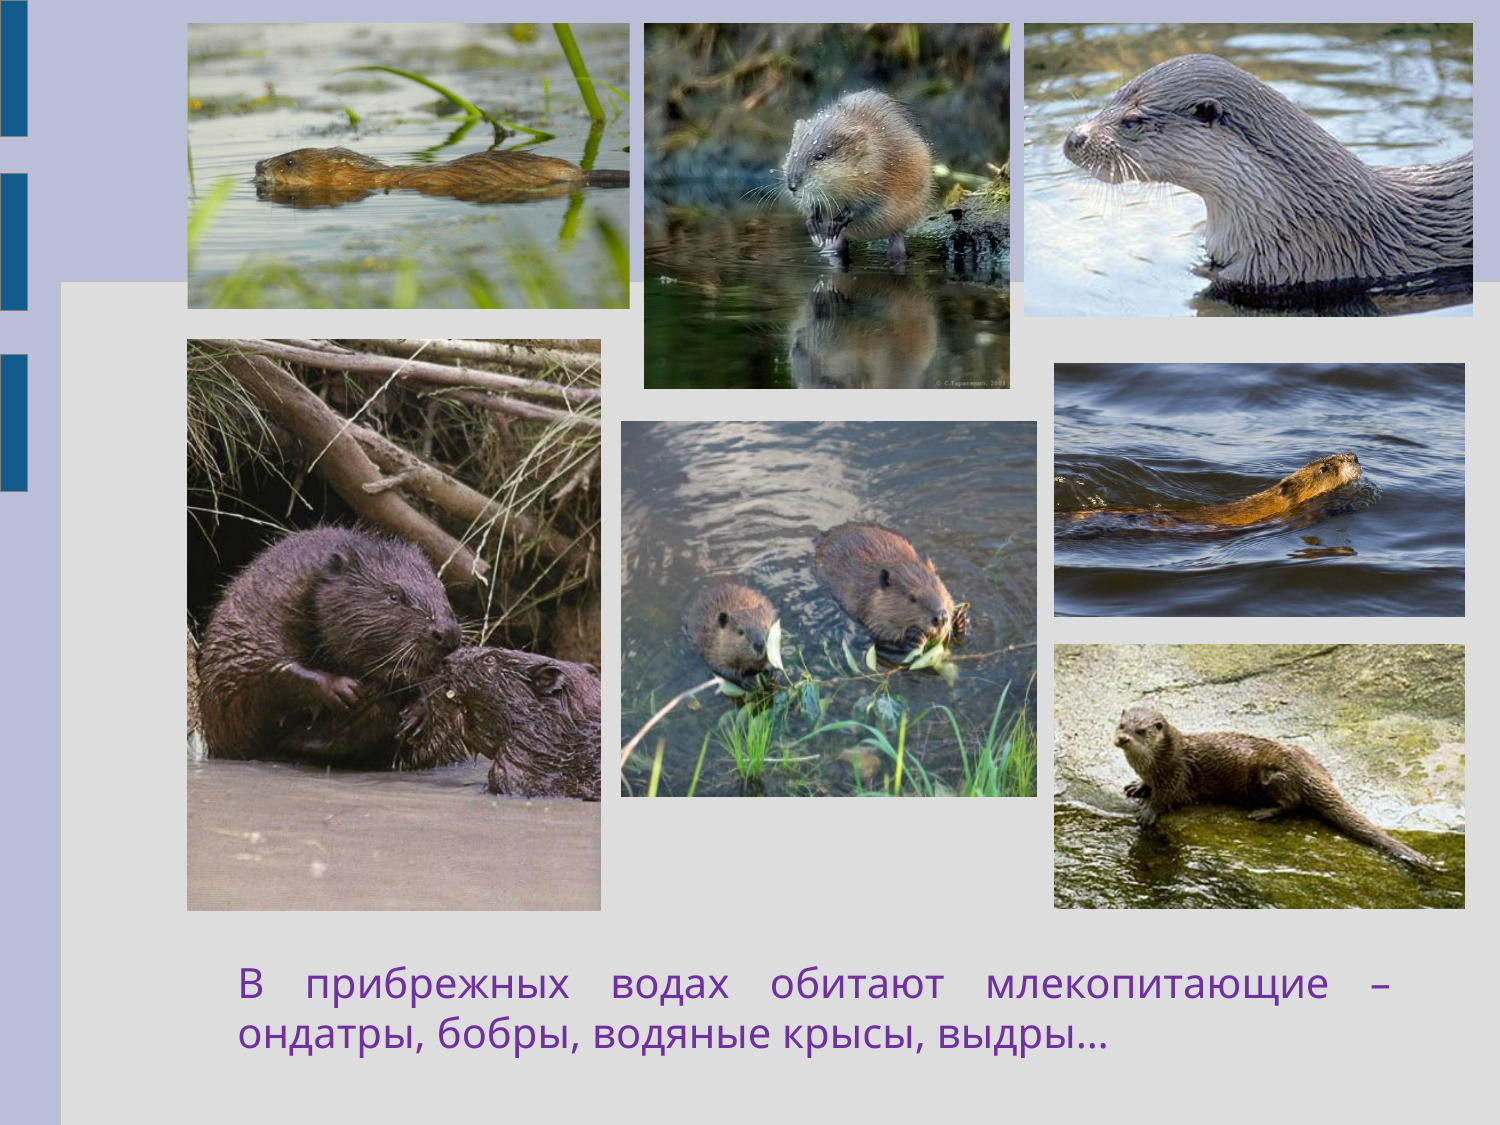

В прибрежных водах обитают млекопитающие – ондатры, бобры, водяные крысы, выдры…